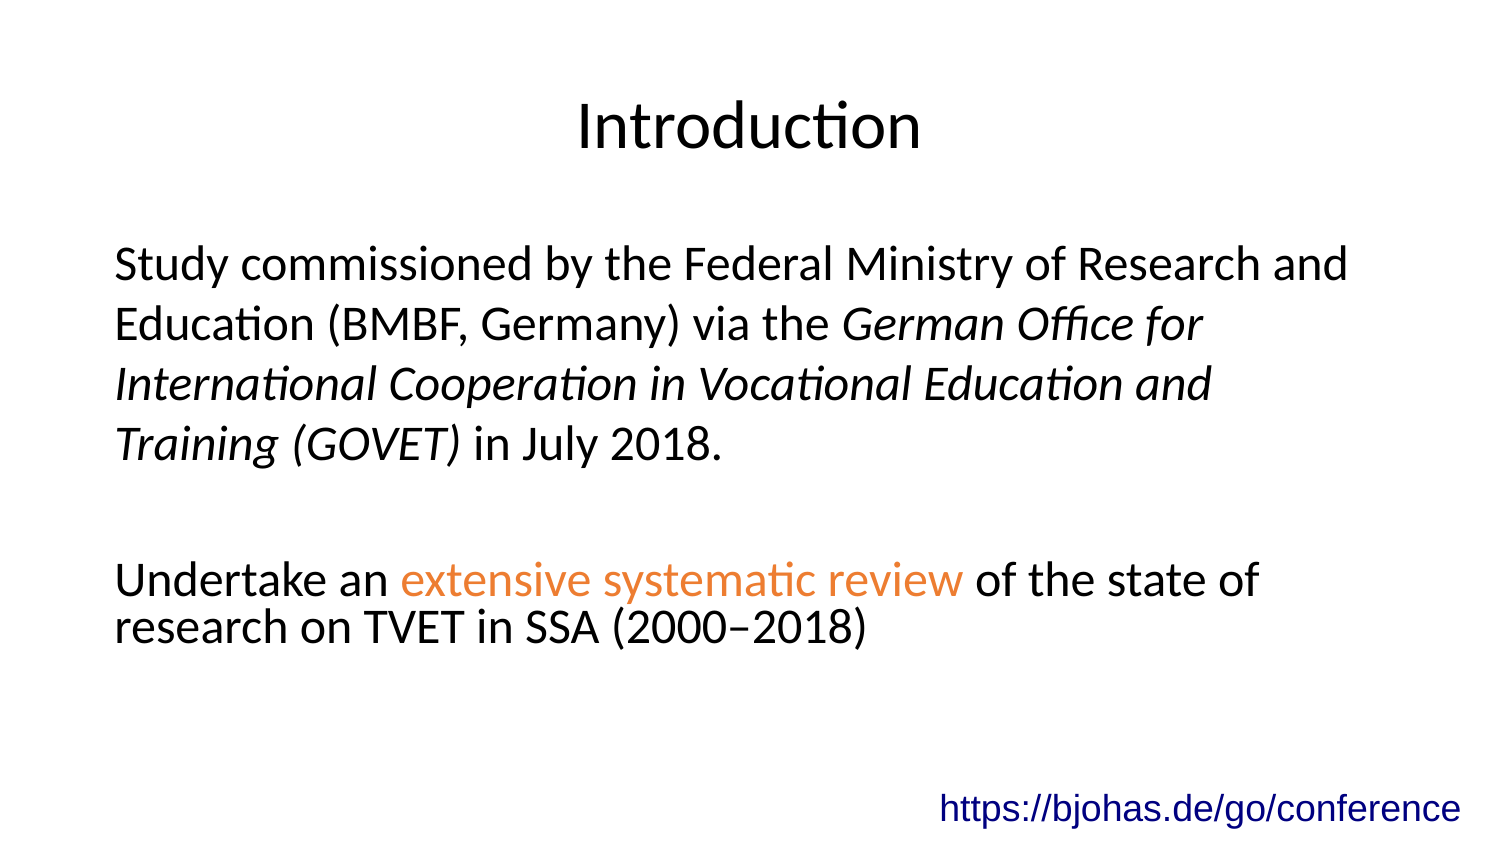

# Introduction
Study commissioned by the Federal Ministry of Research and Education (BMBF, Germany) via the German Office for International Cooperation in Vocational Education and Training (GOVET) in July 2018.
Undertake an extensive systematic review of the state of research on TVET in SSA (2000–2018)